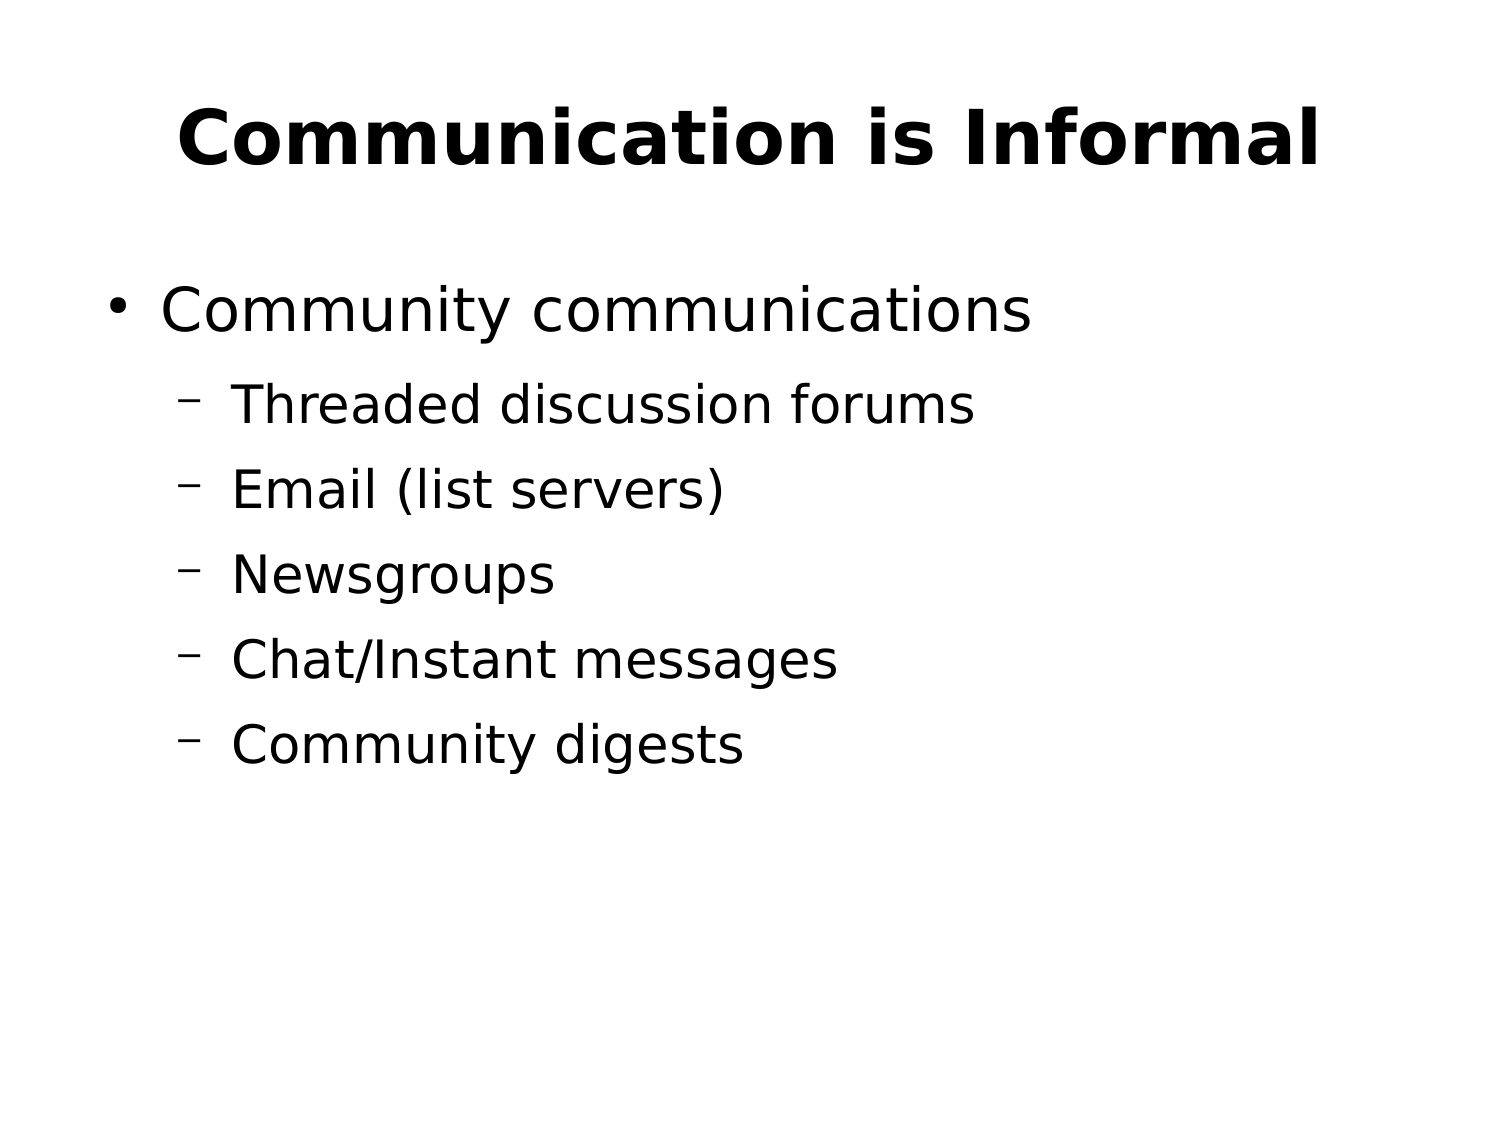

# Communication is Informal
Community communications
Threaded discussion forums
Email (list servers)
Newsgroups
Chat/Instant messages
Community digests